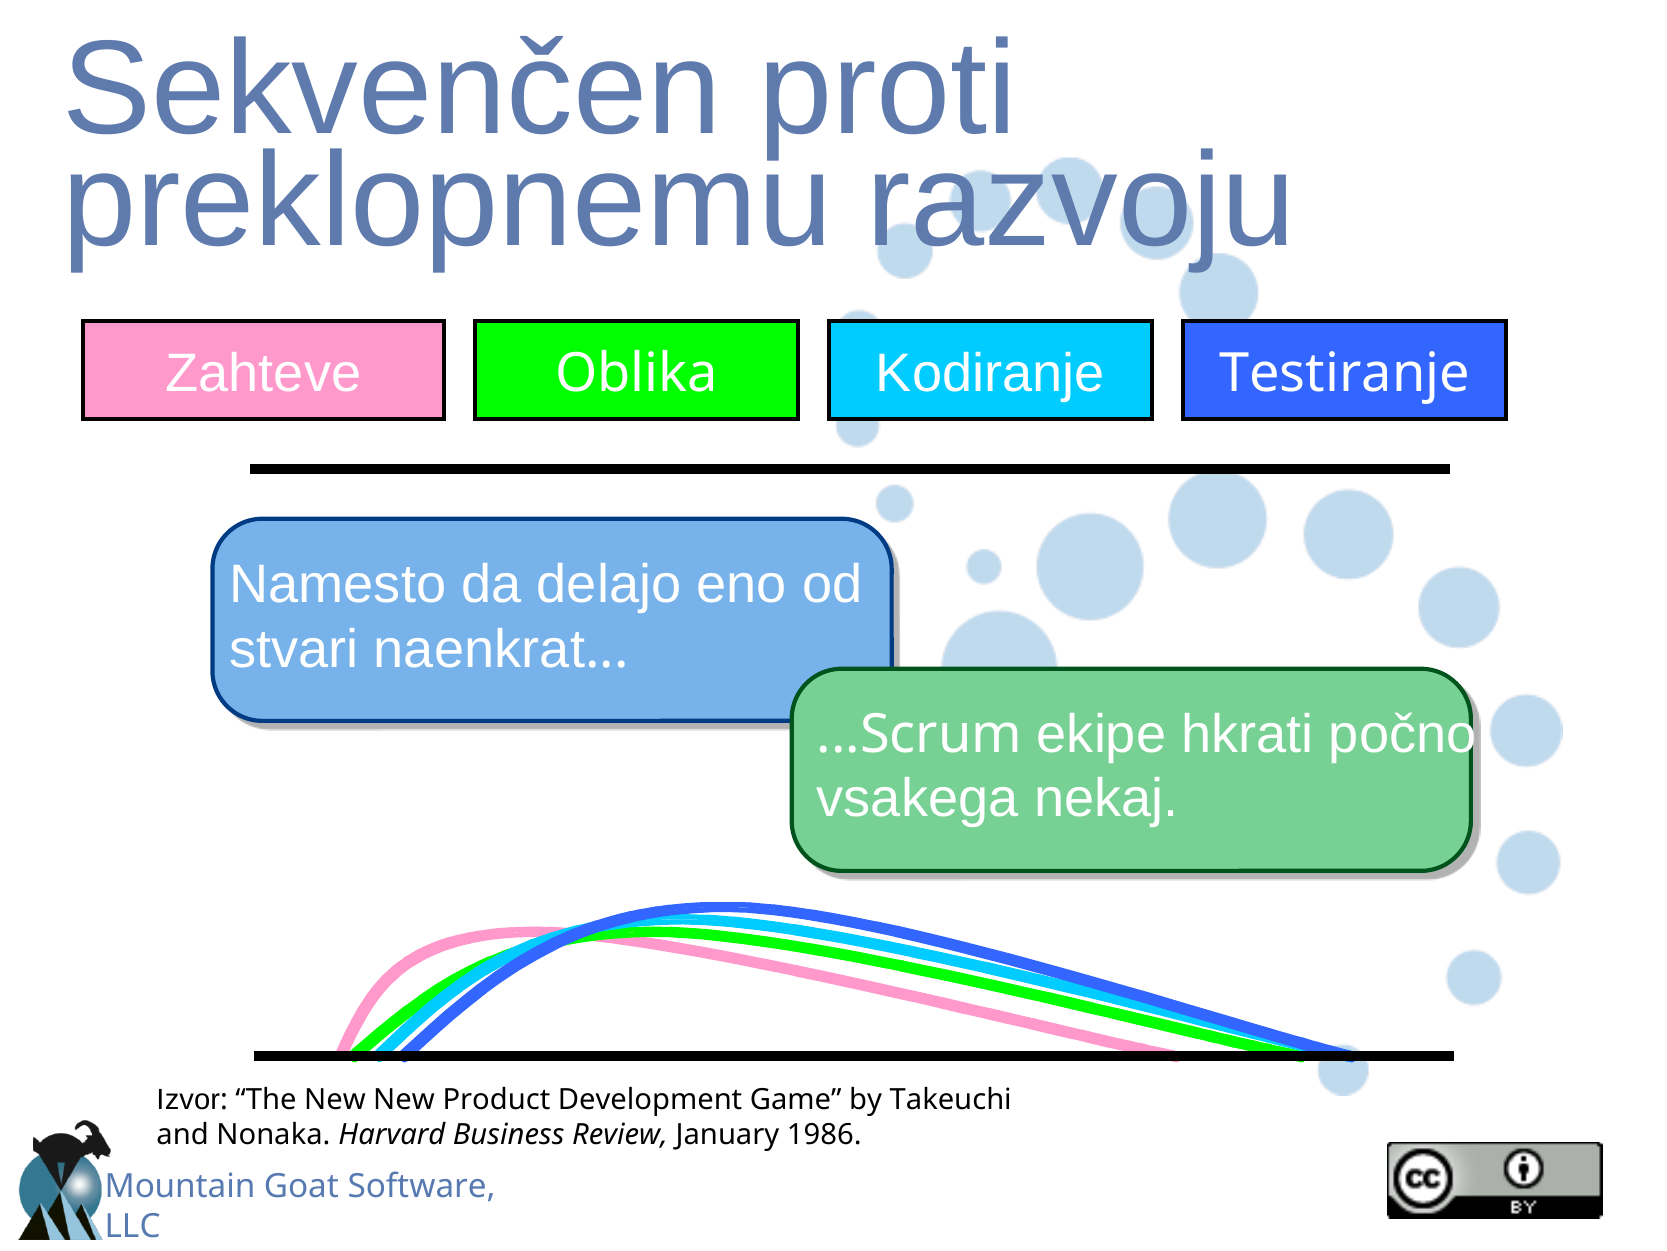

# Sekvenčen proti preklopnemu razvoju
Zahteve
Oblika
Kodiranje
Testiranje
Namesto da delajo eno od stvari naenkrat...
...Scrum ekipe hkrati počno vsakega nekaj.
Izvor: “The New New Product Development Game” by Takeuchi and Nonaka. Harvard Business Review, January 1986.